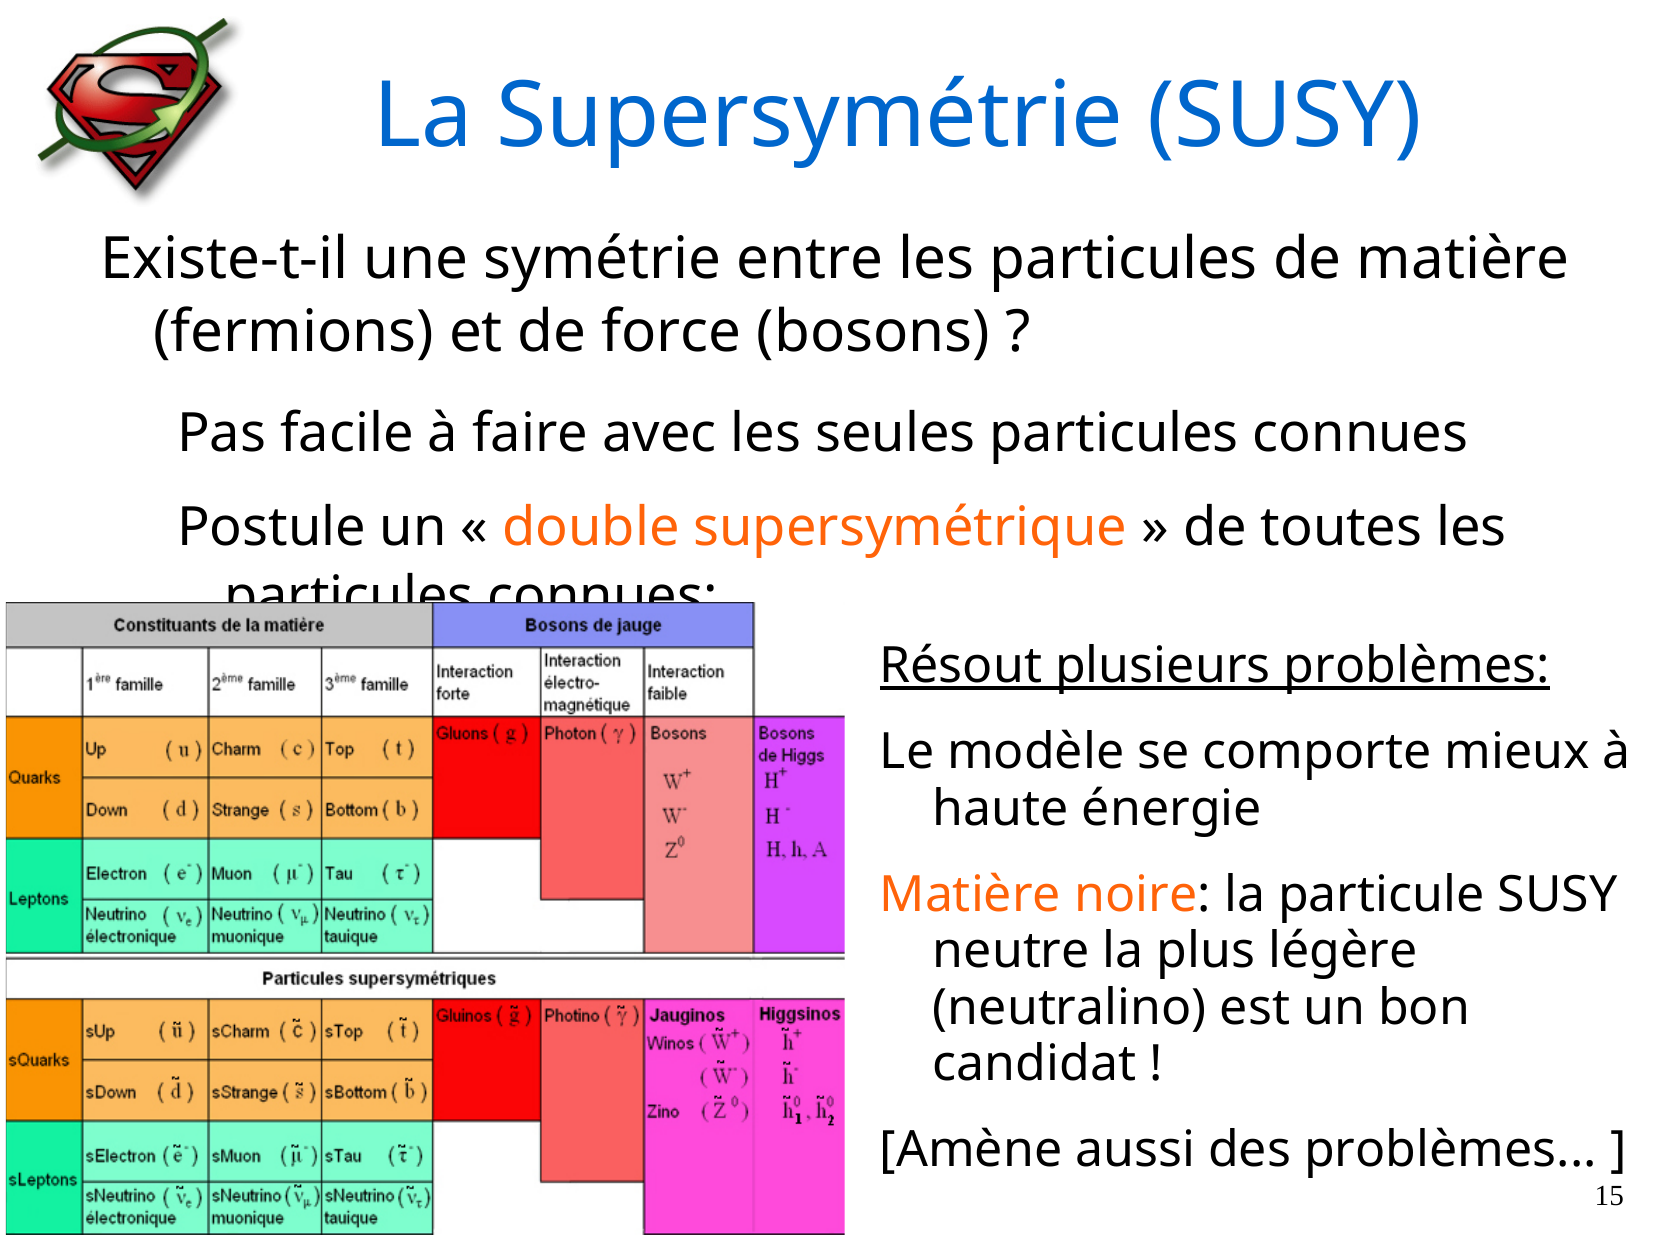

# La Supersymétrie (SUSY)‏
Existe-t-il une symétrie entre les particules de matière (fermions) et de force (bosons) ?
Pas facile à faire avec les seules particules connues
Postule un « double supersymétrique » de toutes les particules connues:
Résout plusieurs problèmes:
Le modèle se comporte mieux à haute énergie
Matière noire: la particule SUSY neutre la plus légère (neutralino) est un bon candidat !
[Amène aussi des problèmes... ]
15